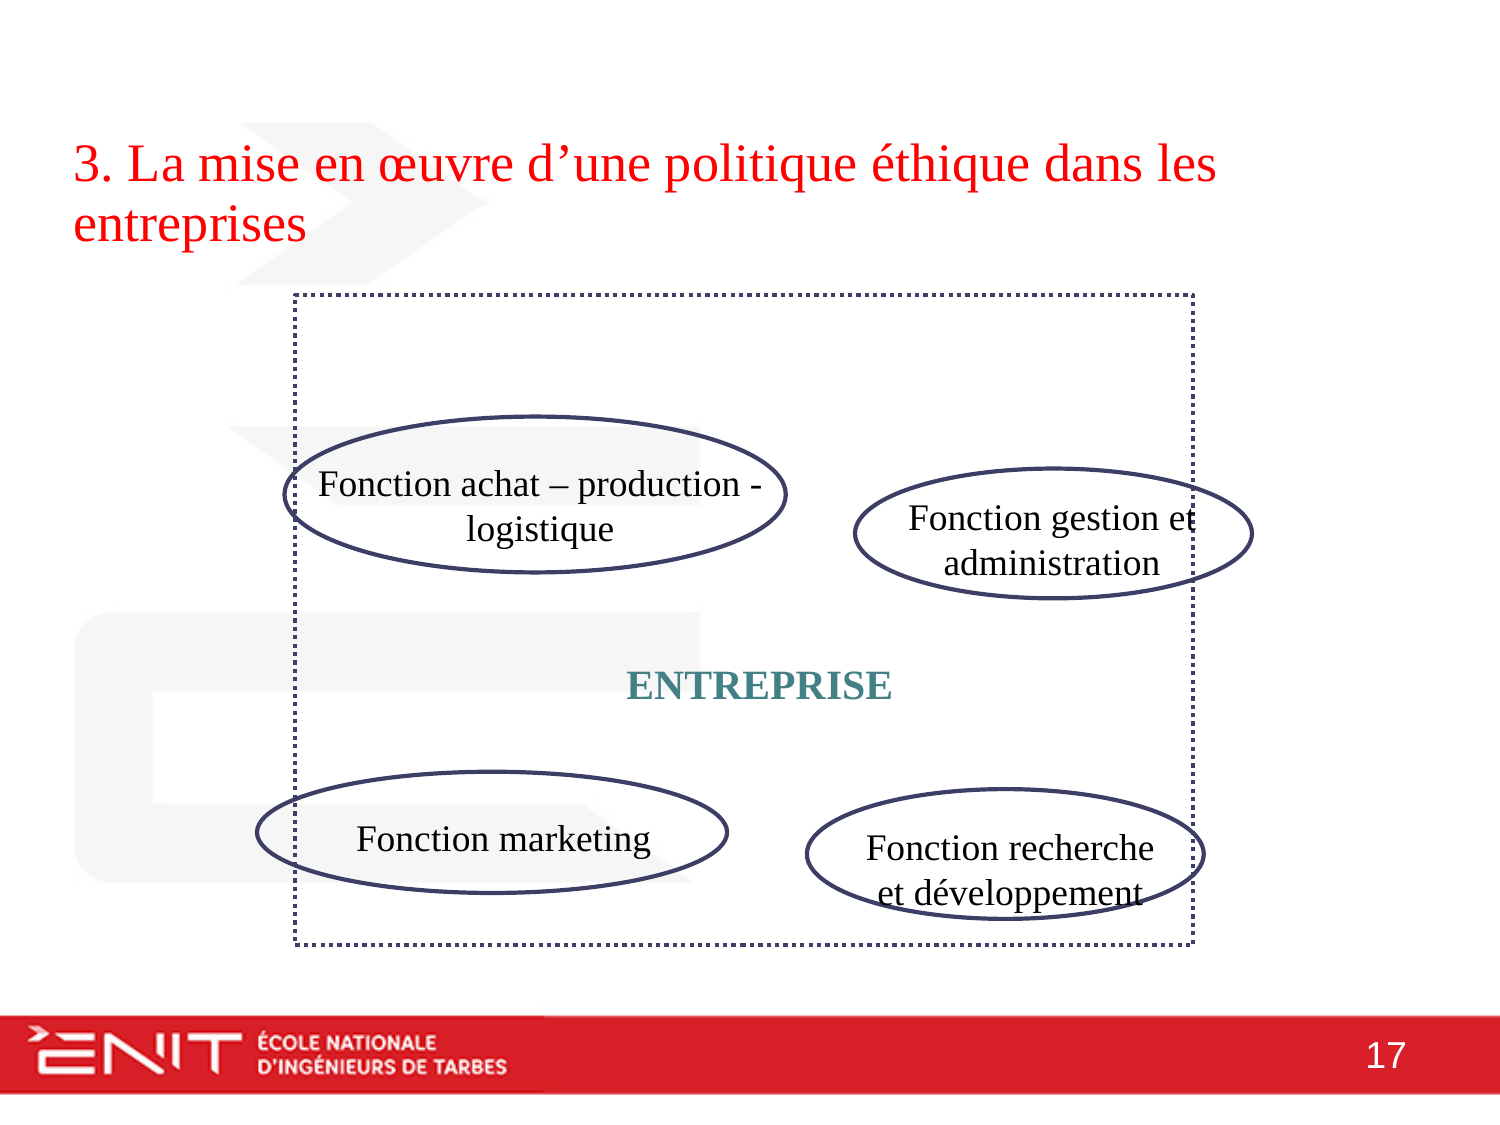

3. La mise en œuvre d’une politique éthique dans les entreprises
Fonction achat – production - logistique
Fonction gestion et administration
ENTREPRISE
Fonction marketing
Fonction recherche et développement